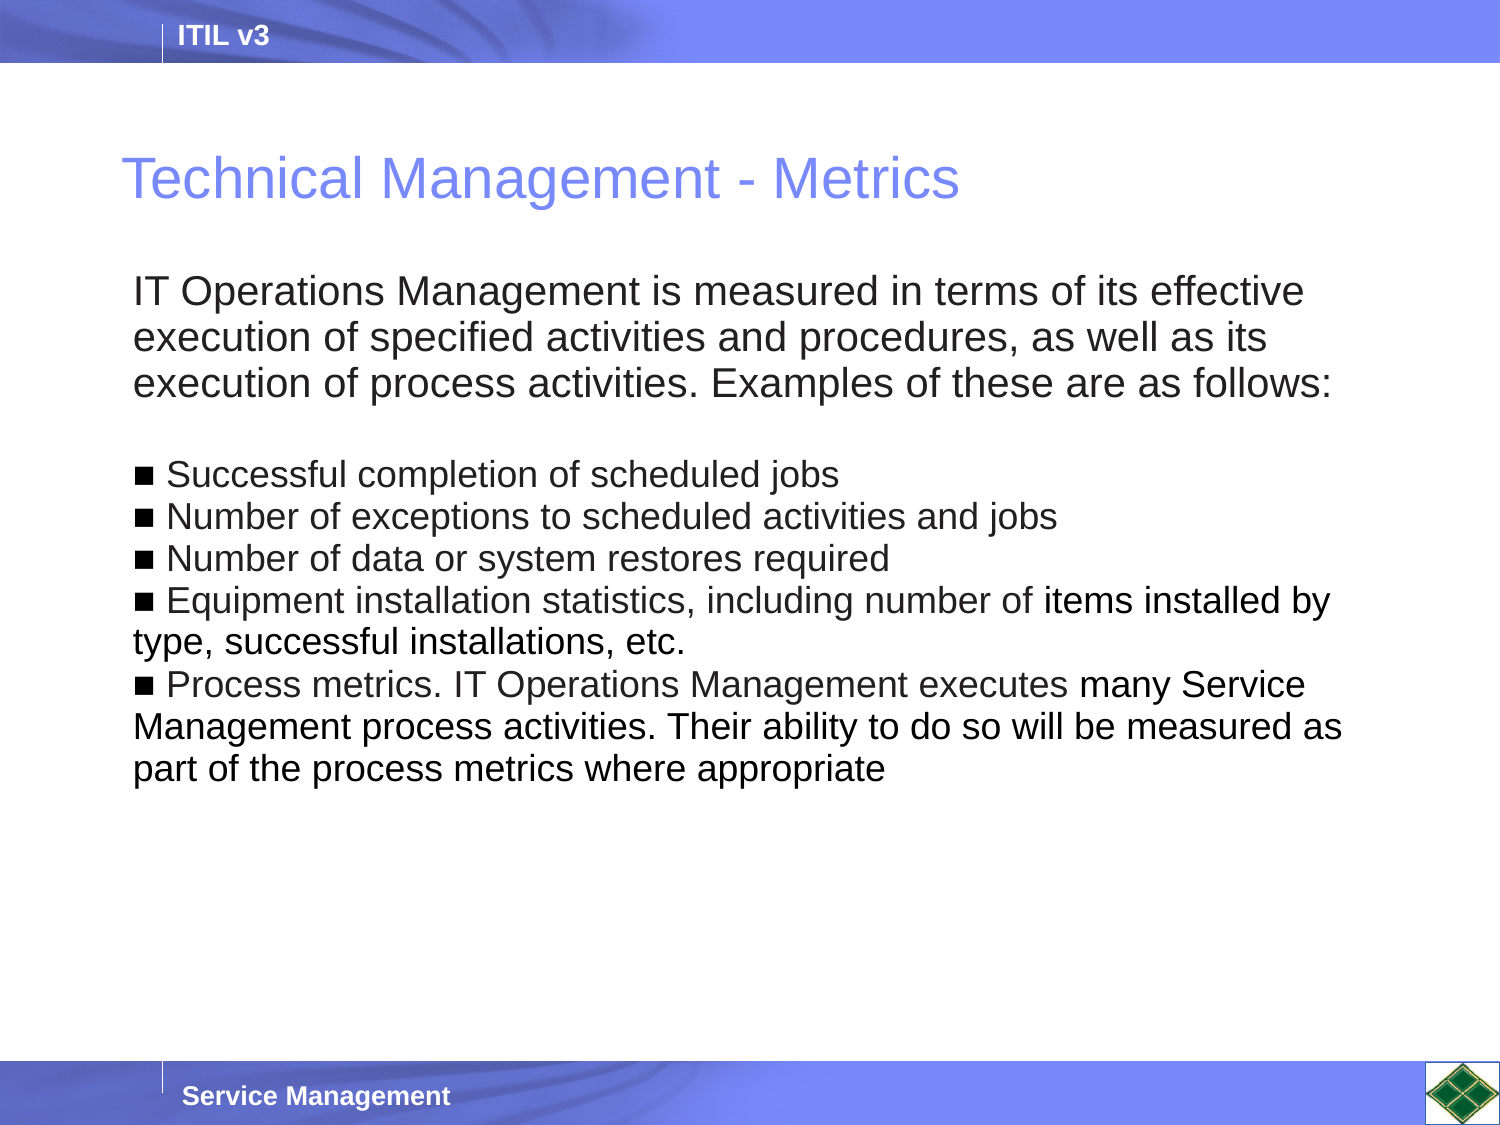

Technical Management - Metrics
IT Operations Management is measured in terms of its effective execution of specified activities and procedures, as well as its execution of process activities. Examples of these are as follows:
■ Successful completion of scheduled jobs
■ Number of exceptions to scheduled activities and jobs
■ Number of data or system restores required
■ Equipment installation statistics, including number of items installed by type, successful installations, etc.
■ Process metrics. IT Operations Management executes many Service Management process activities. Their ability to do so will be measured as part of the process metrics where appropriate